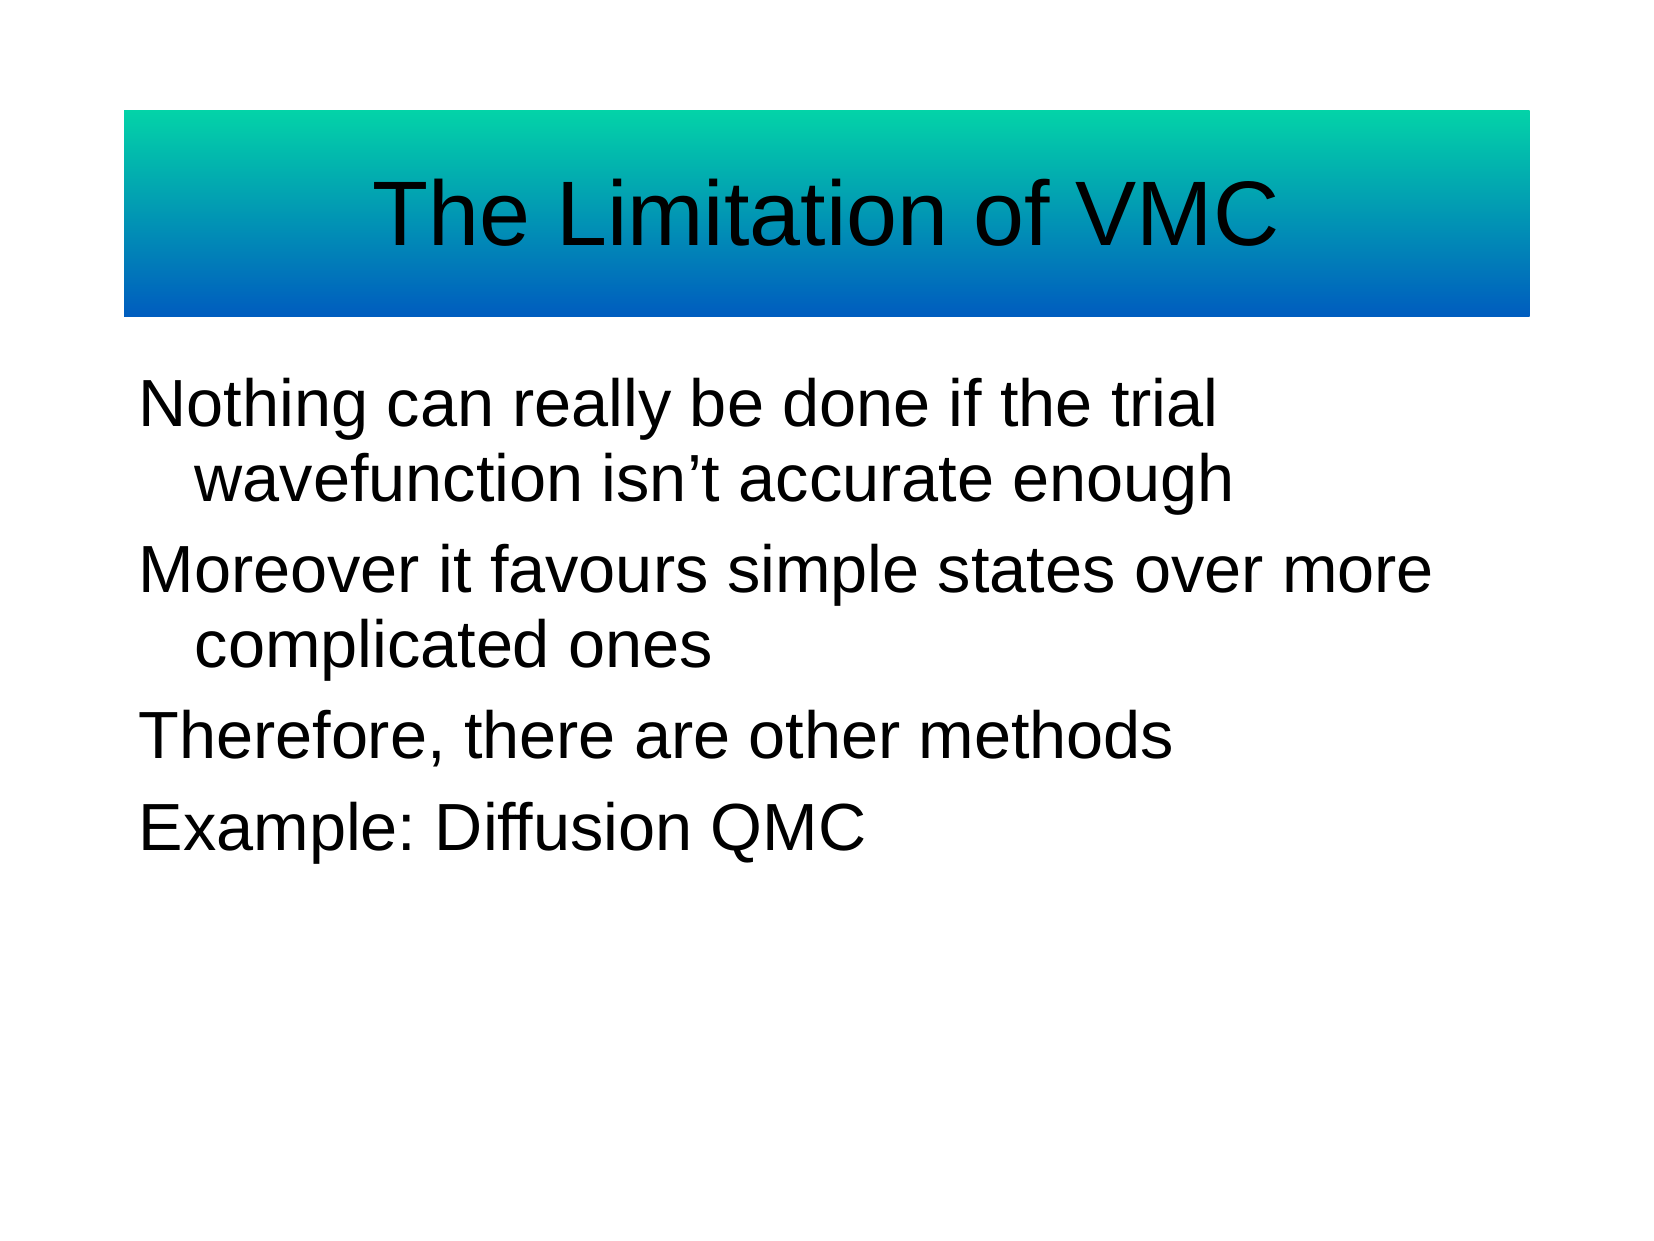

# The Limitation of VMC
Nothing can really be done if the trial wavefunction isn’t accurate enough
Moreover it favours simple states over more complicated ones
Therefore, there are other methods
Example: Diffusion QMC